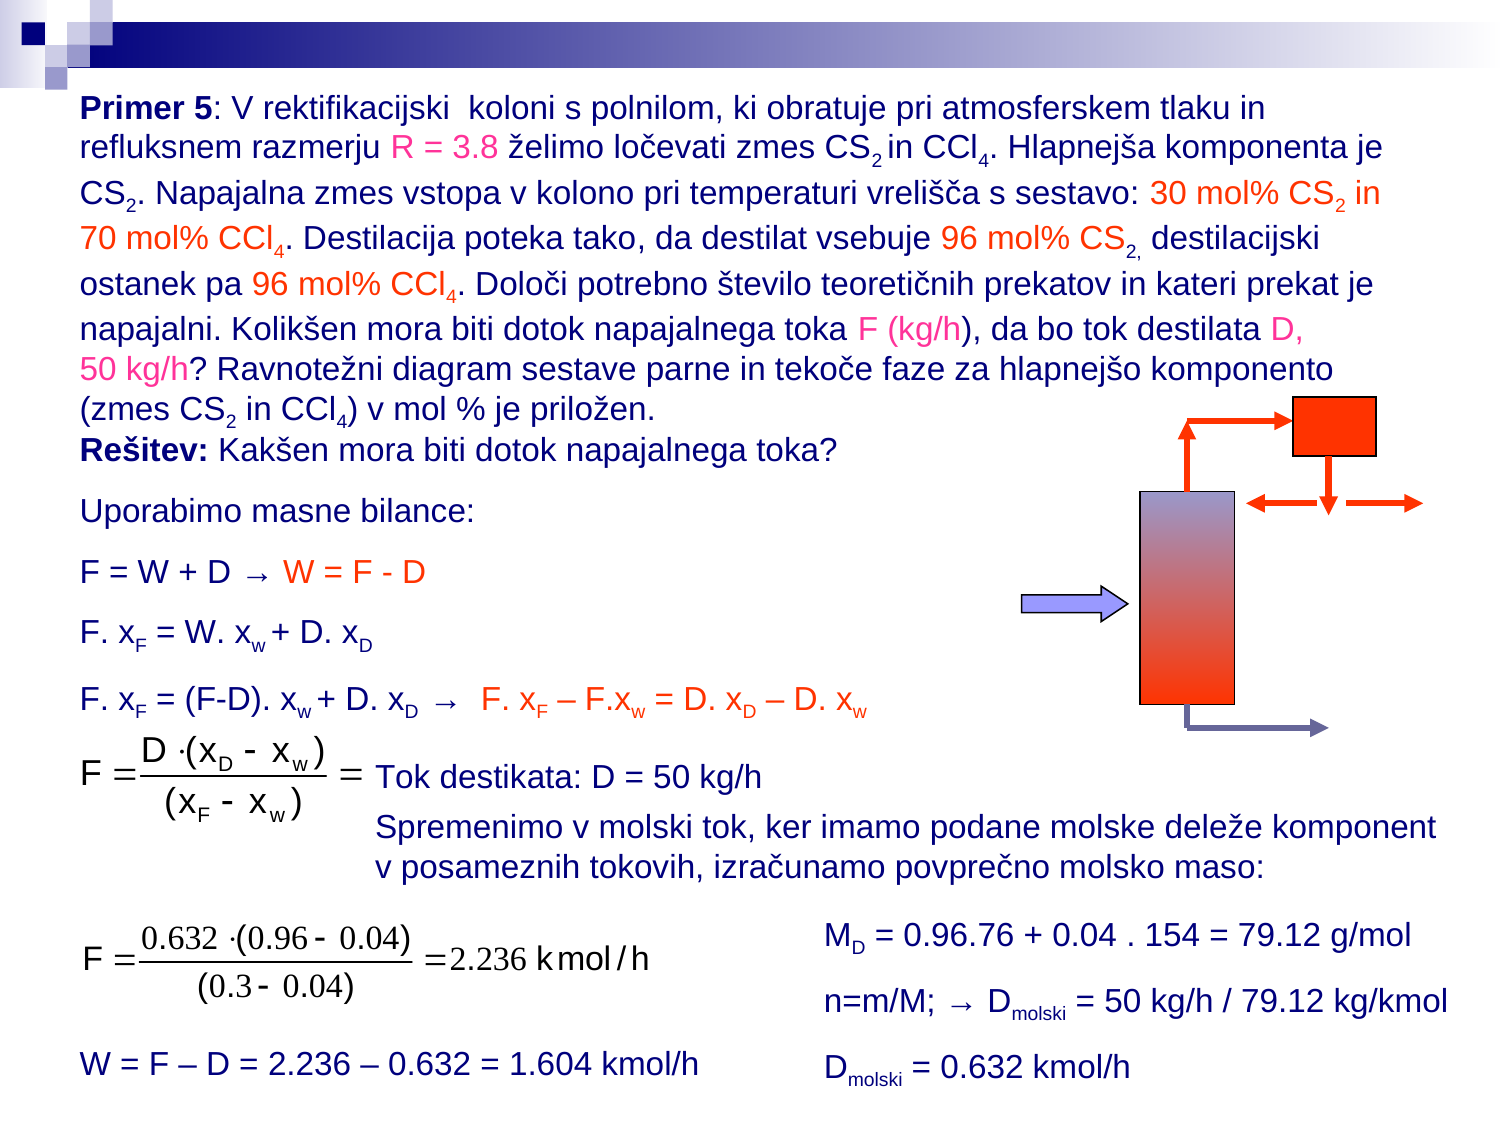

Primer 5: V rektifikacijski koloni s polnilom, ki obratuje pri atmosferskem tlaku in refluksnem razmerju R = 3.8 želimo ločevati zmes CS2 in CCl4. Hlapnejša komponenta je CS2. Napajalna zmes vstopa v kolono pri temperaturi vrelišča s sestavo: 30 mol% CS2 in 70 mol% CCl4. Destilacija poteka tako, da destilat vsebuje 96 mol% CS2, destilacijski ostanek pa 96 mol% CCl4. Določi potrebno število teoretičnih prekatov in kateri prekat je napajalni. Kolikšen mora biti dotok napajalnega toka F (kg/h), da bo tok destilata D, 50 kg/h? Ravnotežni diagram sestave parne in tekoče faze za hlapnejšo komponento (zmes CS2 in CCl4) v mol % je priložen.
Rešitev: Kakšen mora biti dotok napajalnega toka?
Uporabimo masne bilance:
F = W + D → W = F - D
F. xF = W. xw + D. xD
F. xF = (F-D). xw + D. xD → F. xF – F.xw = D. xD – D. xw
Tok destikata: D = 50 kg/h
Spremenimo v molski tok, ker imamo podane molske deleže komponent v posameznih tokovih, izračunamo povprečno molsko maso:
MD = 0.96.76 + 0.04 . 154 = 79.12 g/mol
n=m/M; → Dmolski = 50 kg/h / 79.12 kg/kmol
Dmolski = 0.632 kmol/h
W = F – D = 2.236 – 0.632 = 1.604 kmol/h